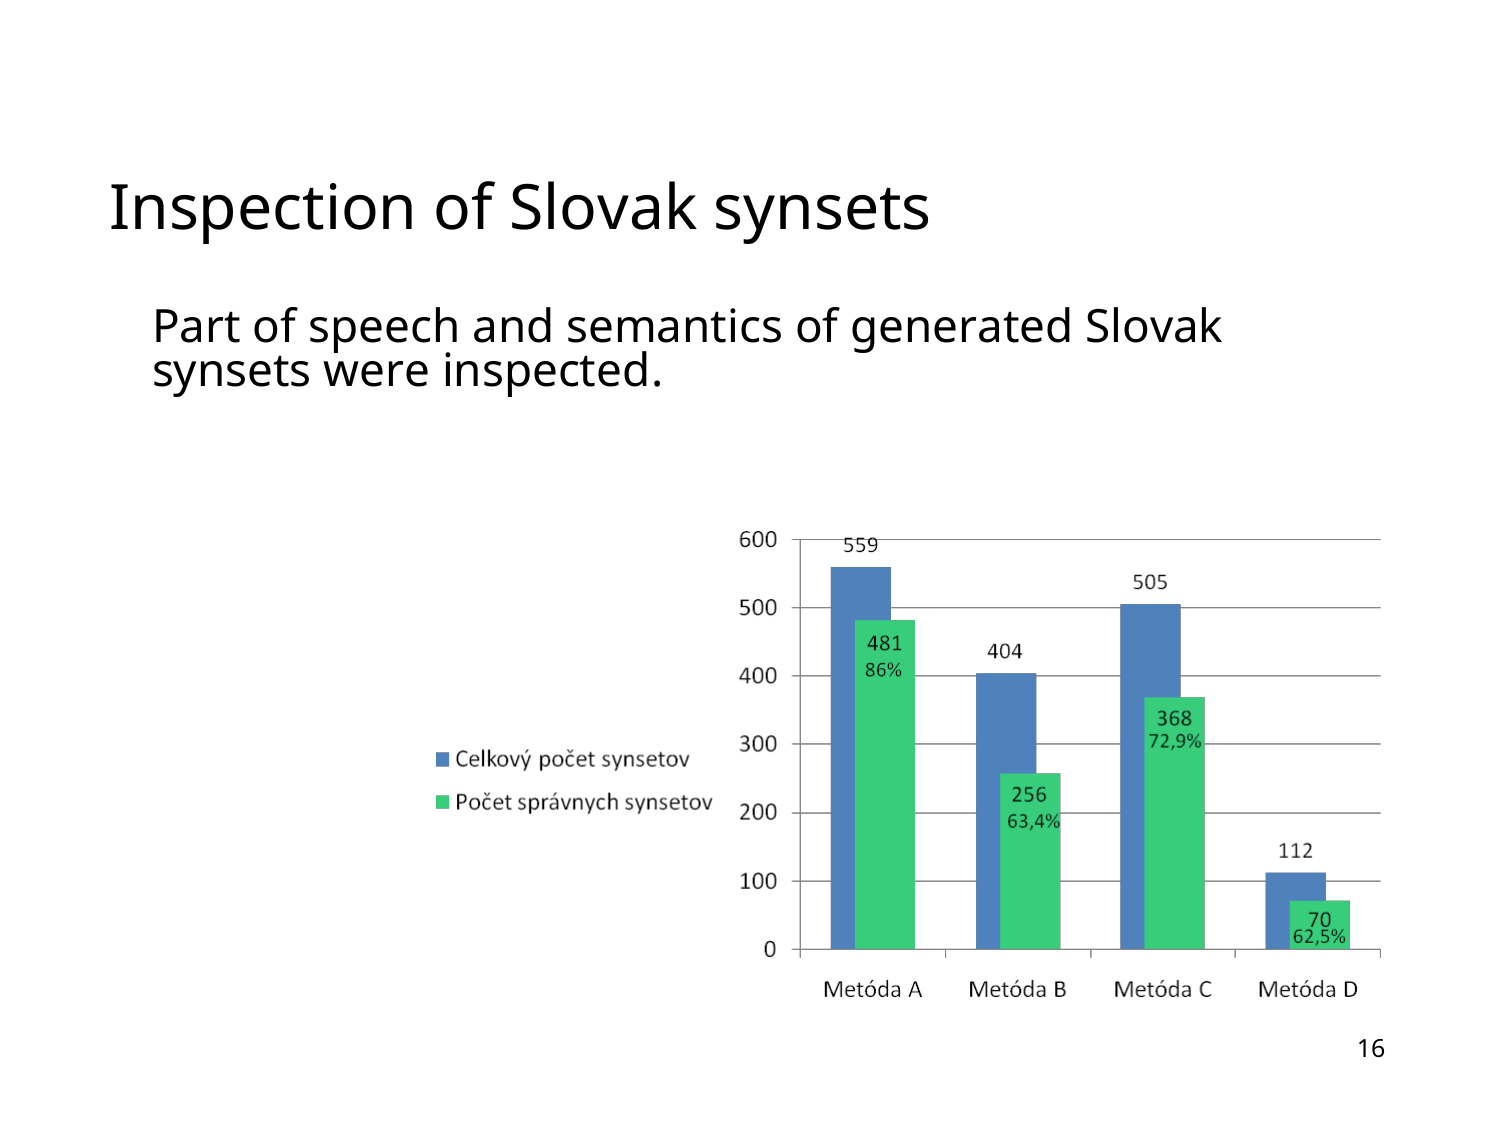

# Inspection of Slovak synsets
Part of speech and semantics of generated Slovak synsets were inspected.